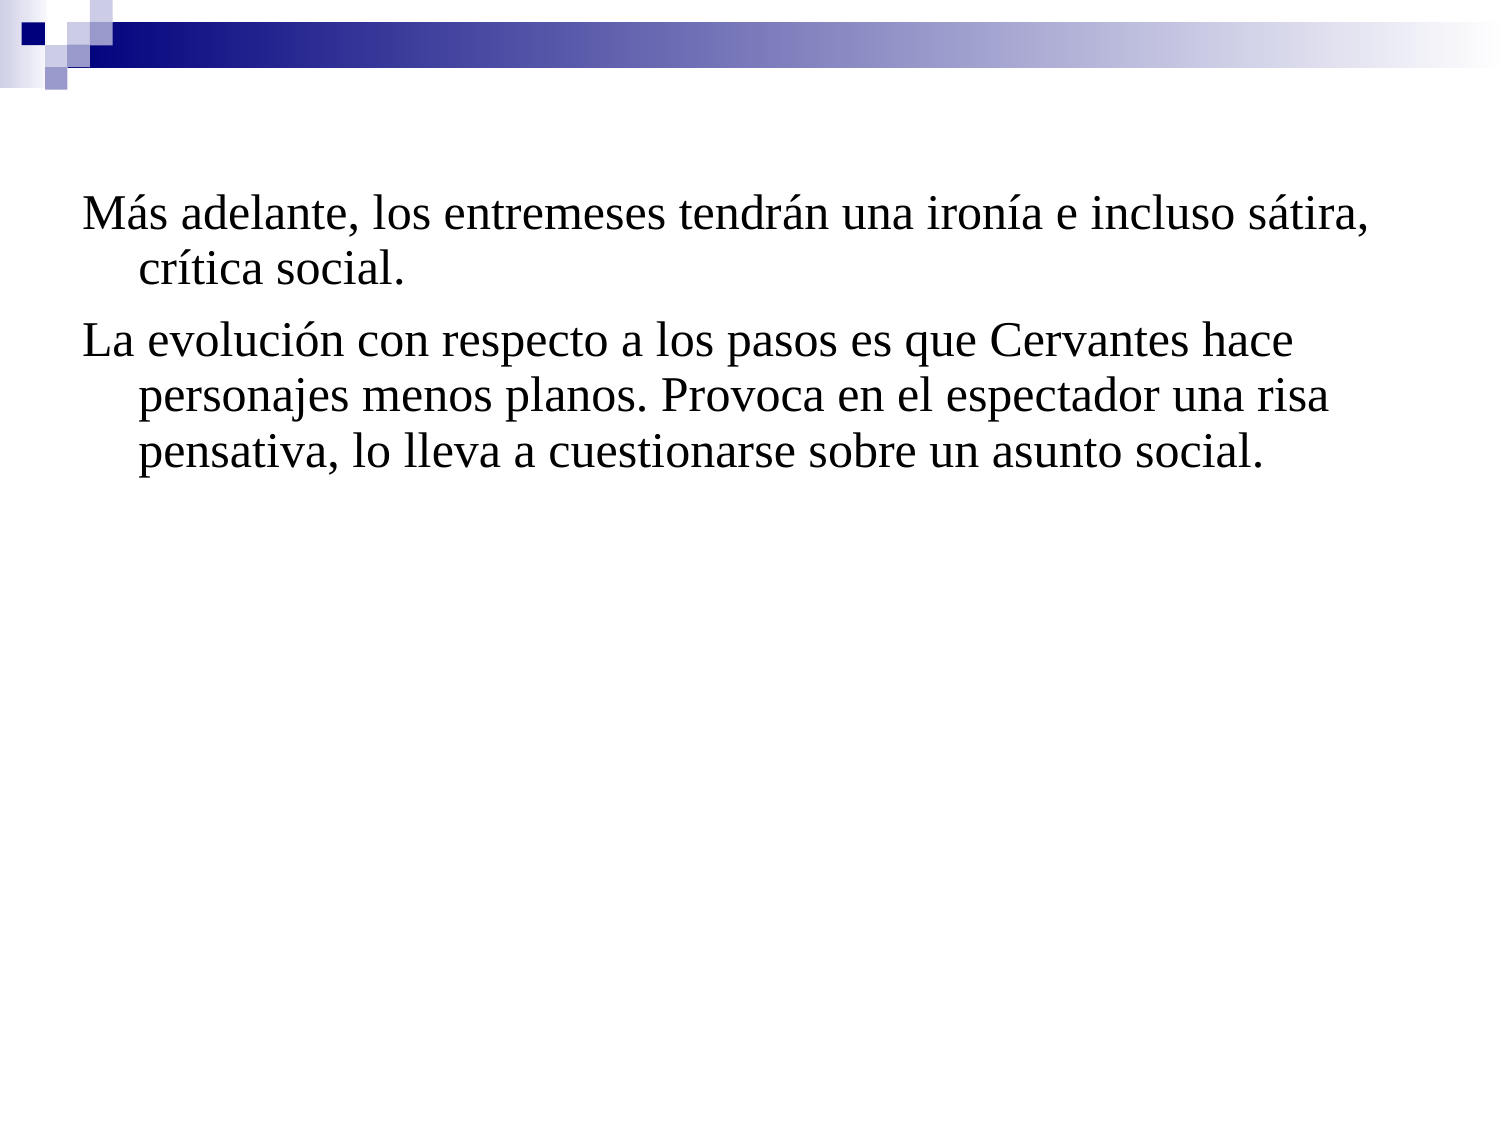

# Más adelante, los entremeses tendrán una ironía e incluso sátira, crítica social.
La evolución con respecto a los pasos es que Cervantes hace personajes menos planos. Provoca en el espectador una risa pensativa, lo lleva a cuestionarse sobre un asunto social.